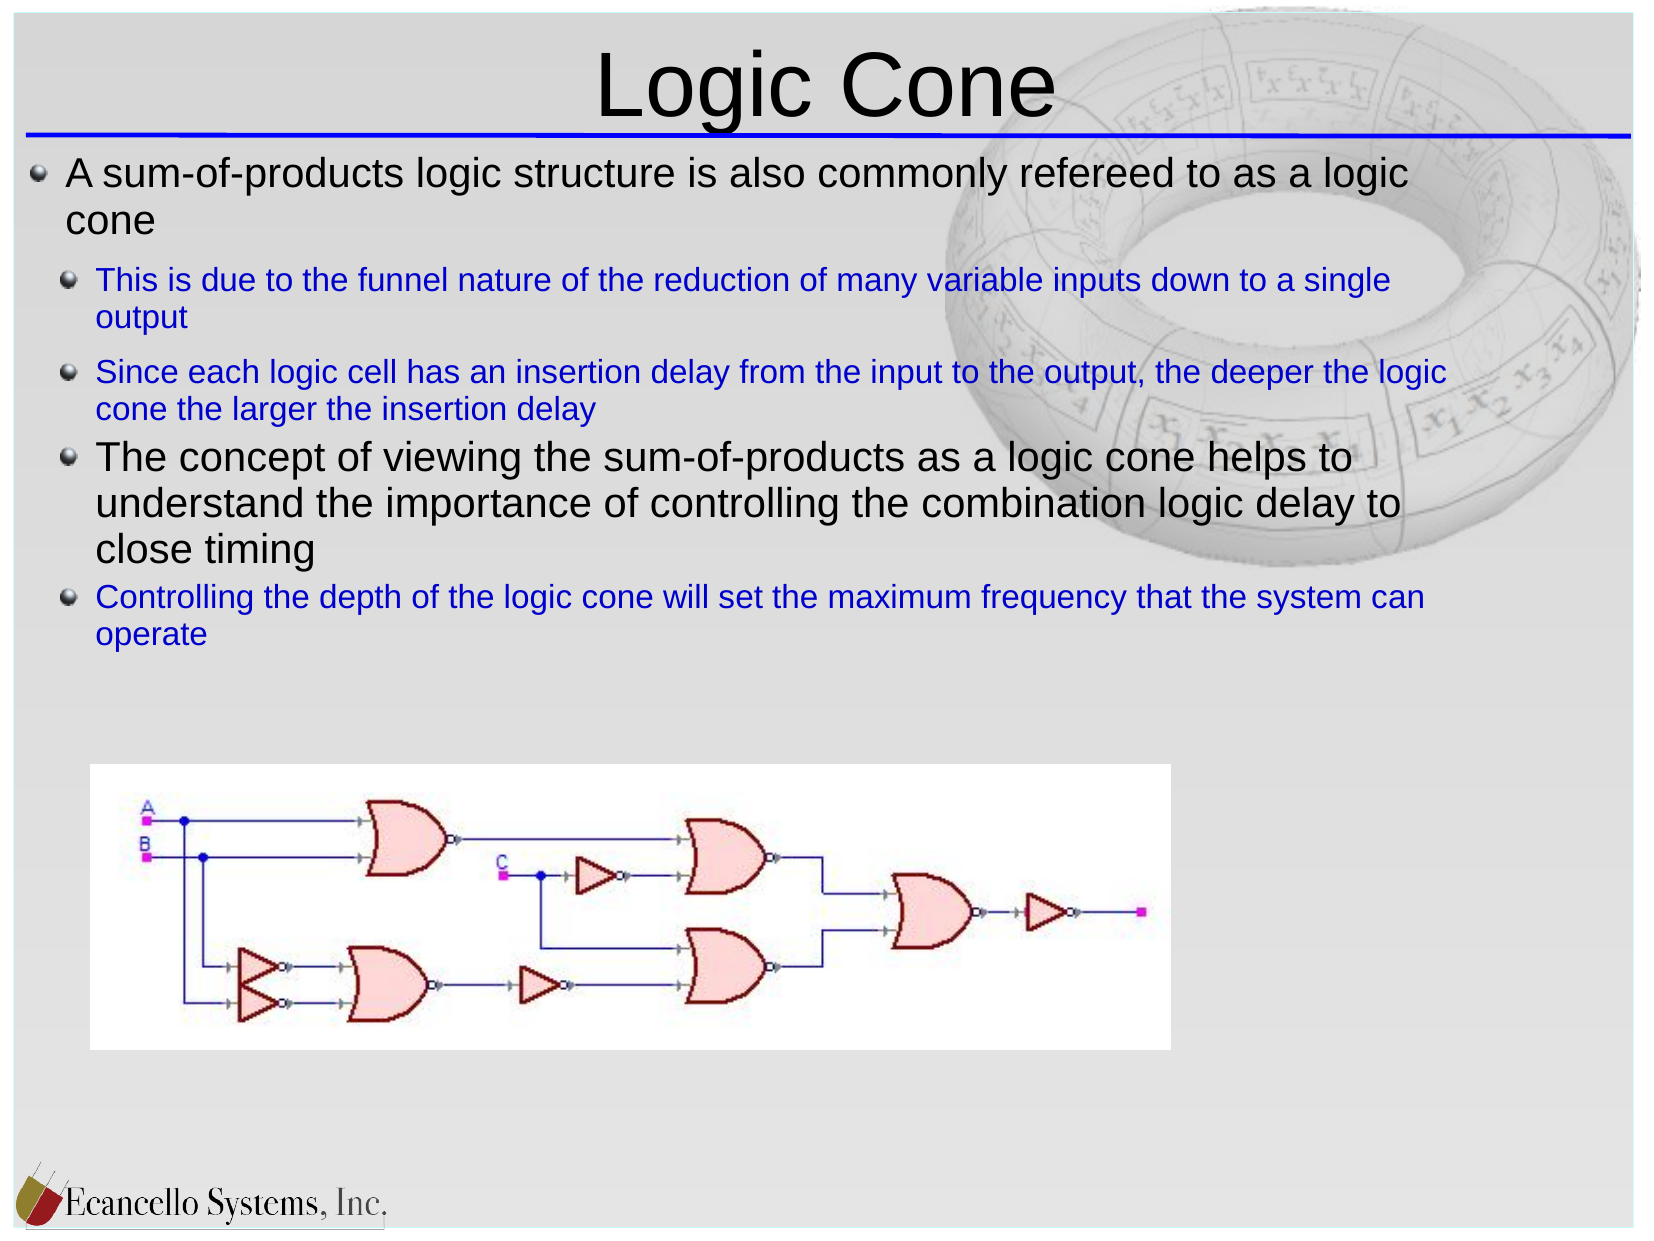

# Logic Cone
A sum-of-products logic structure is also commonly refereed to as a logic cone
This is due to the funnel nature of the reduction of many variable inputs down to a single output
Since each logic cell has an insertion delay from the input to the output, the deeper the logic cone the larger the insertion delay
The concept of viewing the sum-of-products as a logic cone helps to understand the importance of controlling the combination logic delay to close timing
Controlling the depth of the logic cone will set the maximum frequency that the system can operate